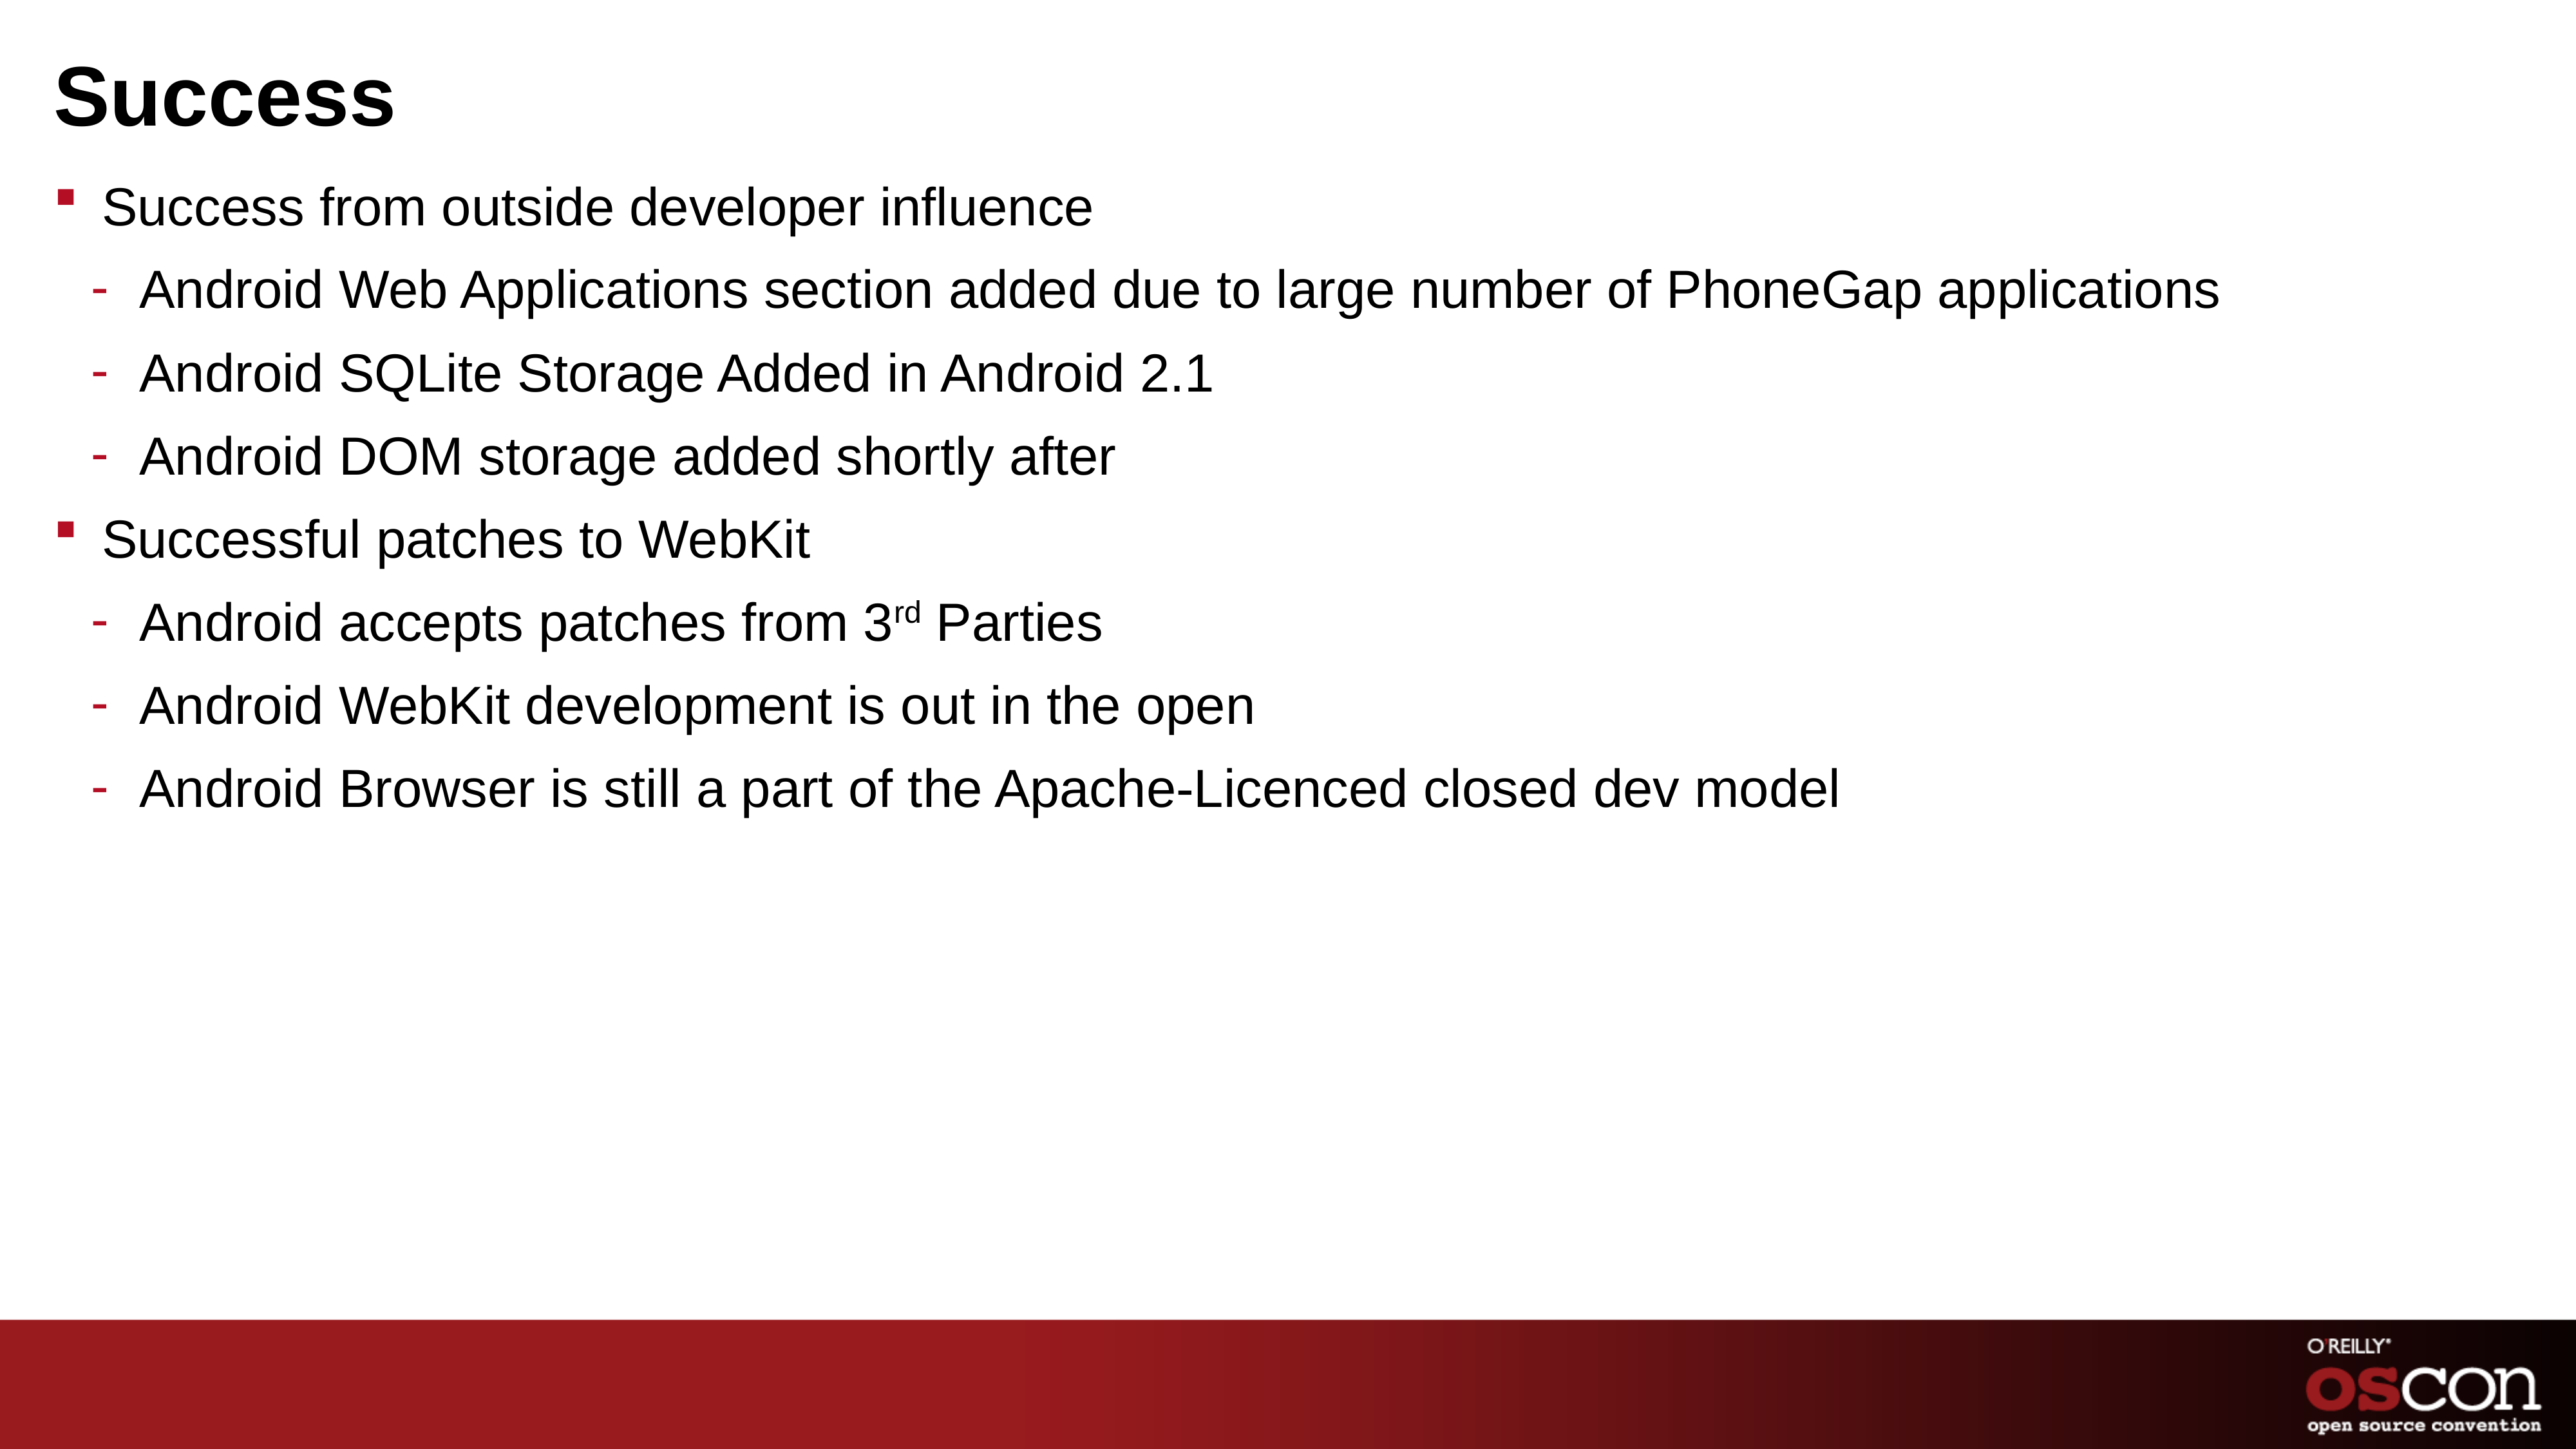

# Success
Success from outside developer influence
Android Web Applications section added due to large number of PhoneGap applications
Android SQLite Storage Added in Android 2.1
Android DOM storage added shortly after
Successful patches to WebKit
Android accepts patches from 3rd Parties
Android WebKit development is out in the open
Android Browser is still a part of the Apache-Licenced closed dev model